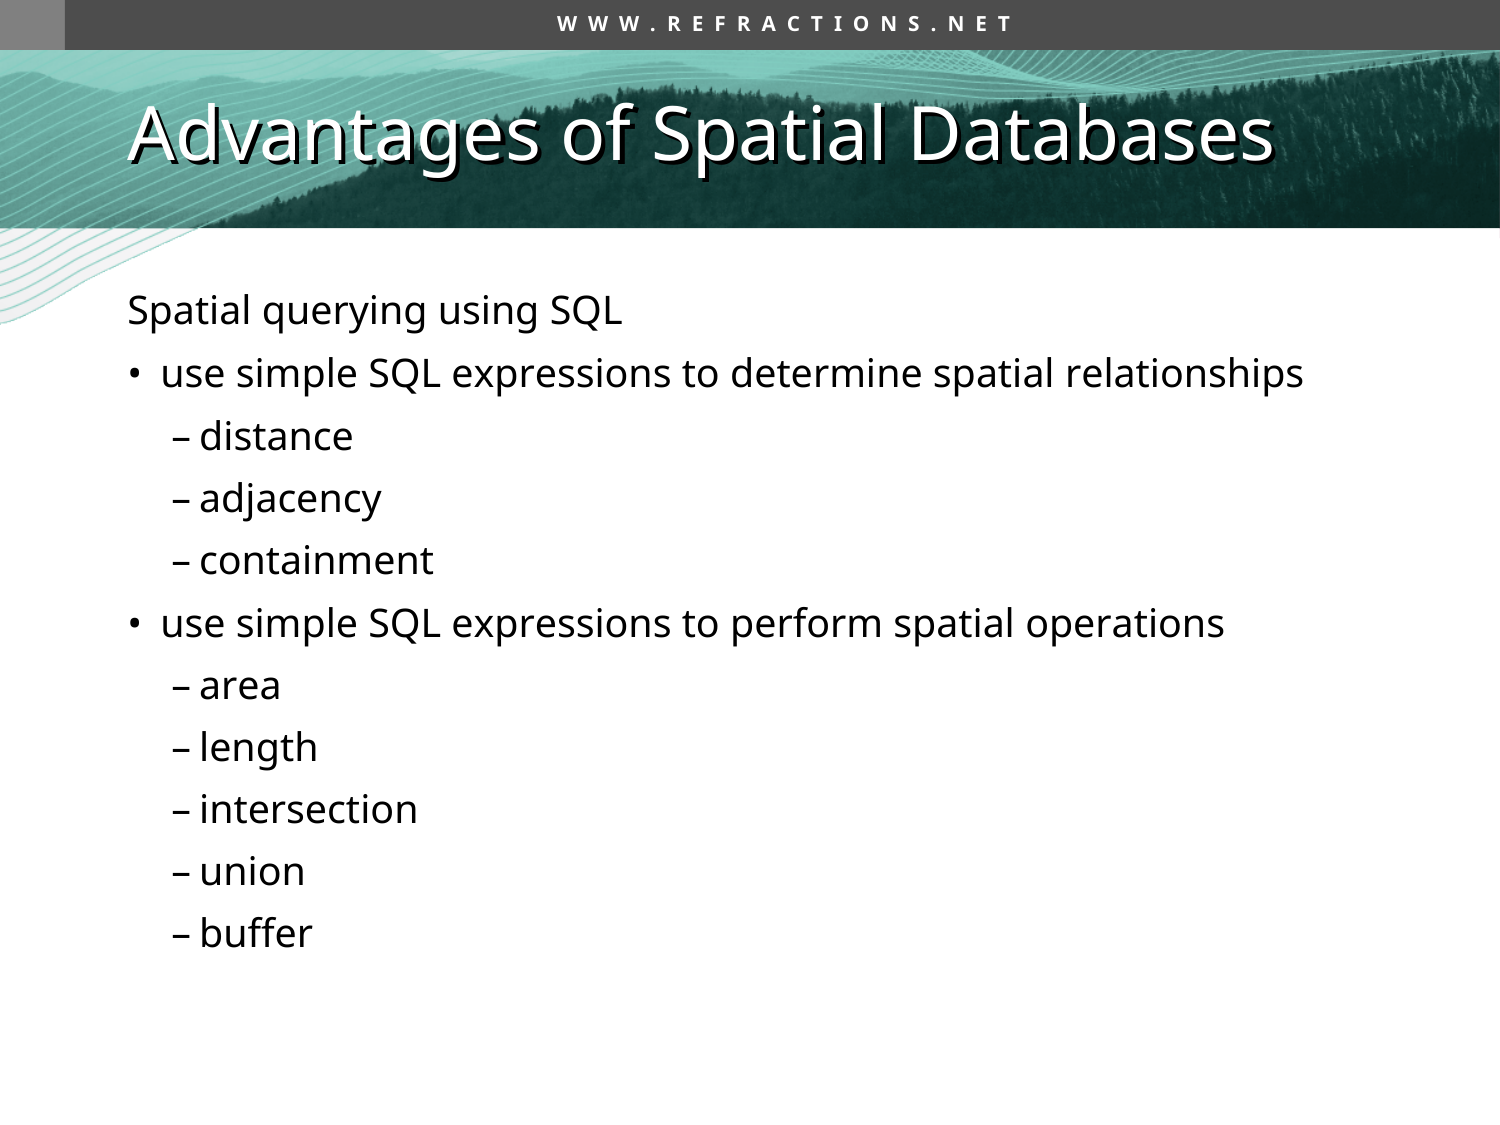

# Advantages of Spatial Databases
Spatial querying using SQL
use simple SQL expressions to determine spatial relationships
distance
adjacency
containment
use simple SQL expressions to perform spatial operations
area
length
intersection
union
buffer